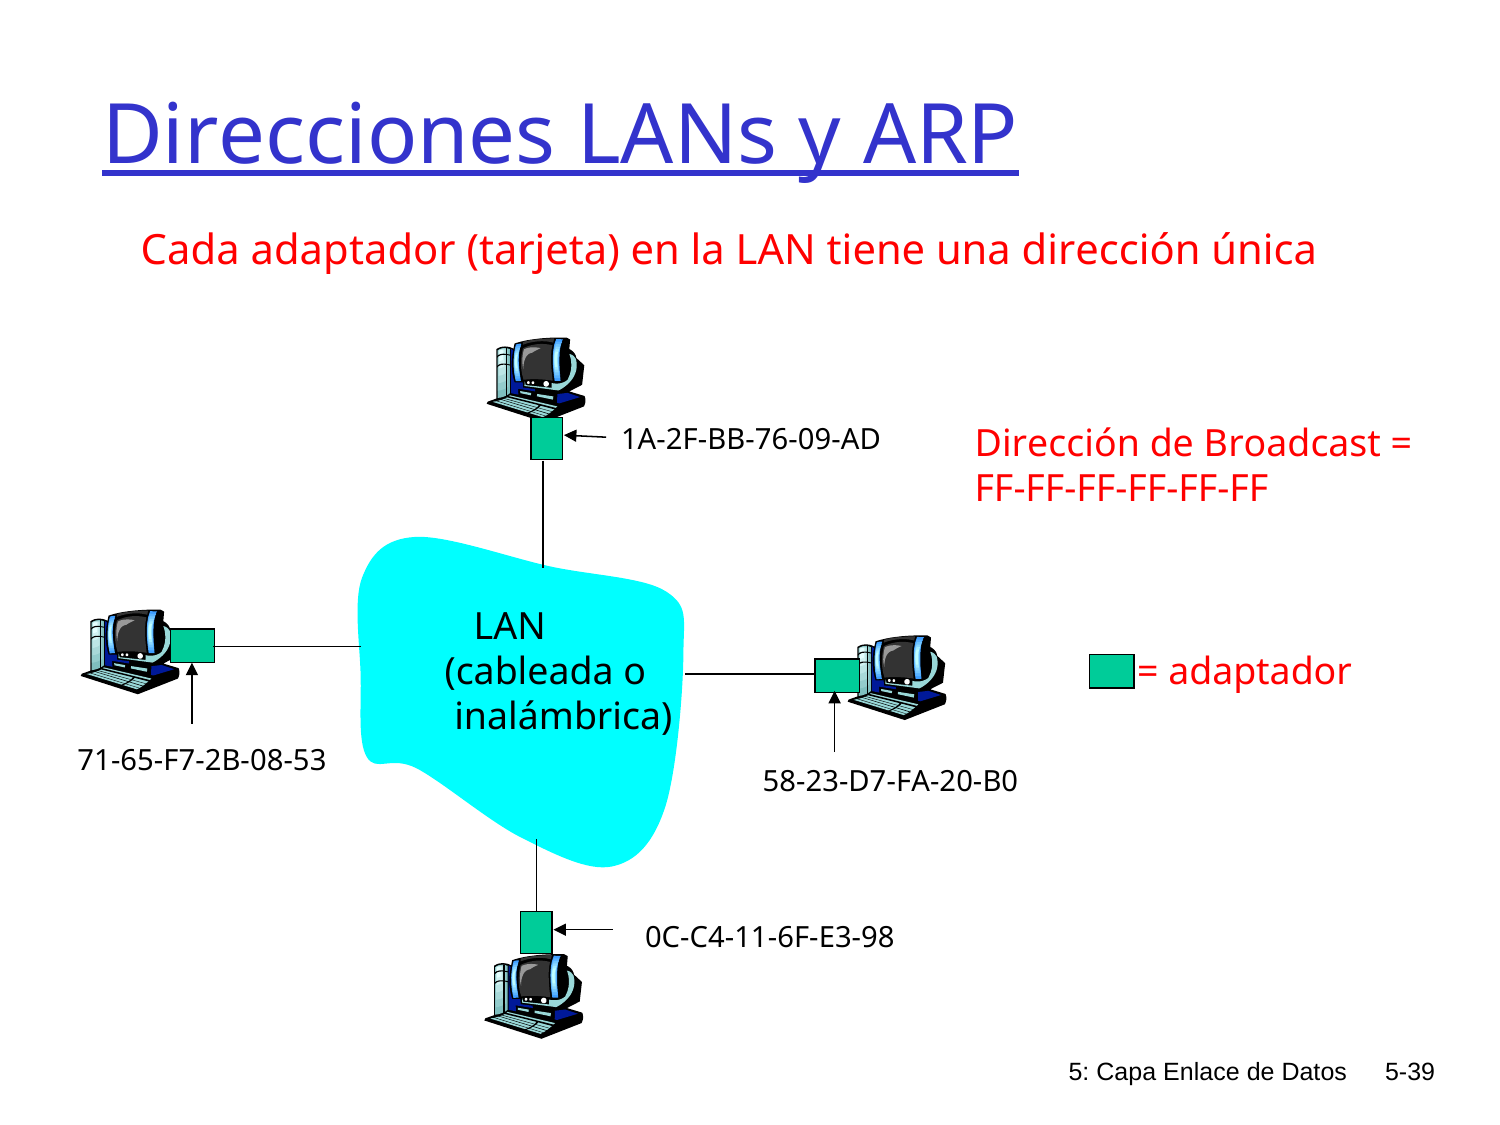

# Direcciones LANs y ARP
Cada adaptador (tarjeta) en la LAN tiene una dirección única
1A-2F-BB-76-09-AD
 LAN
(cableada o
 inalámbrica)
71-65-F7-2B-08-53
58-23-D7-FA-20-B0
0C-C4-11-6F-E3-98
Dirección de Broadcast =
FF-FF-FF-FF-FF-FF
= adaptador
39